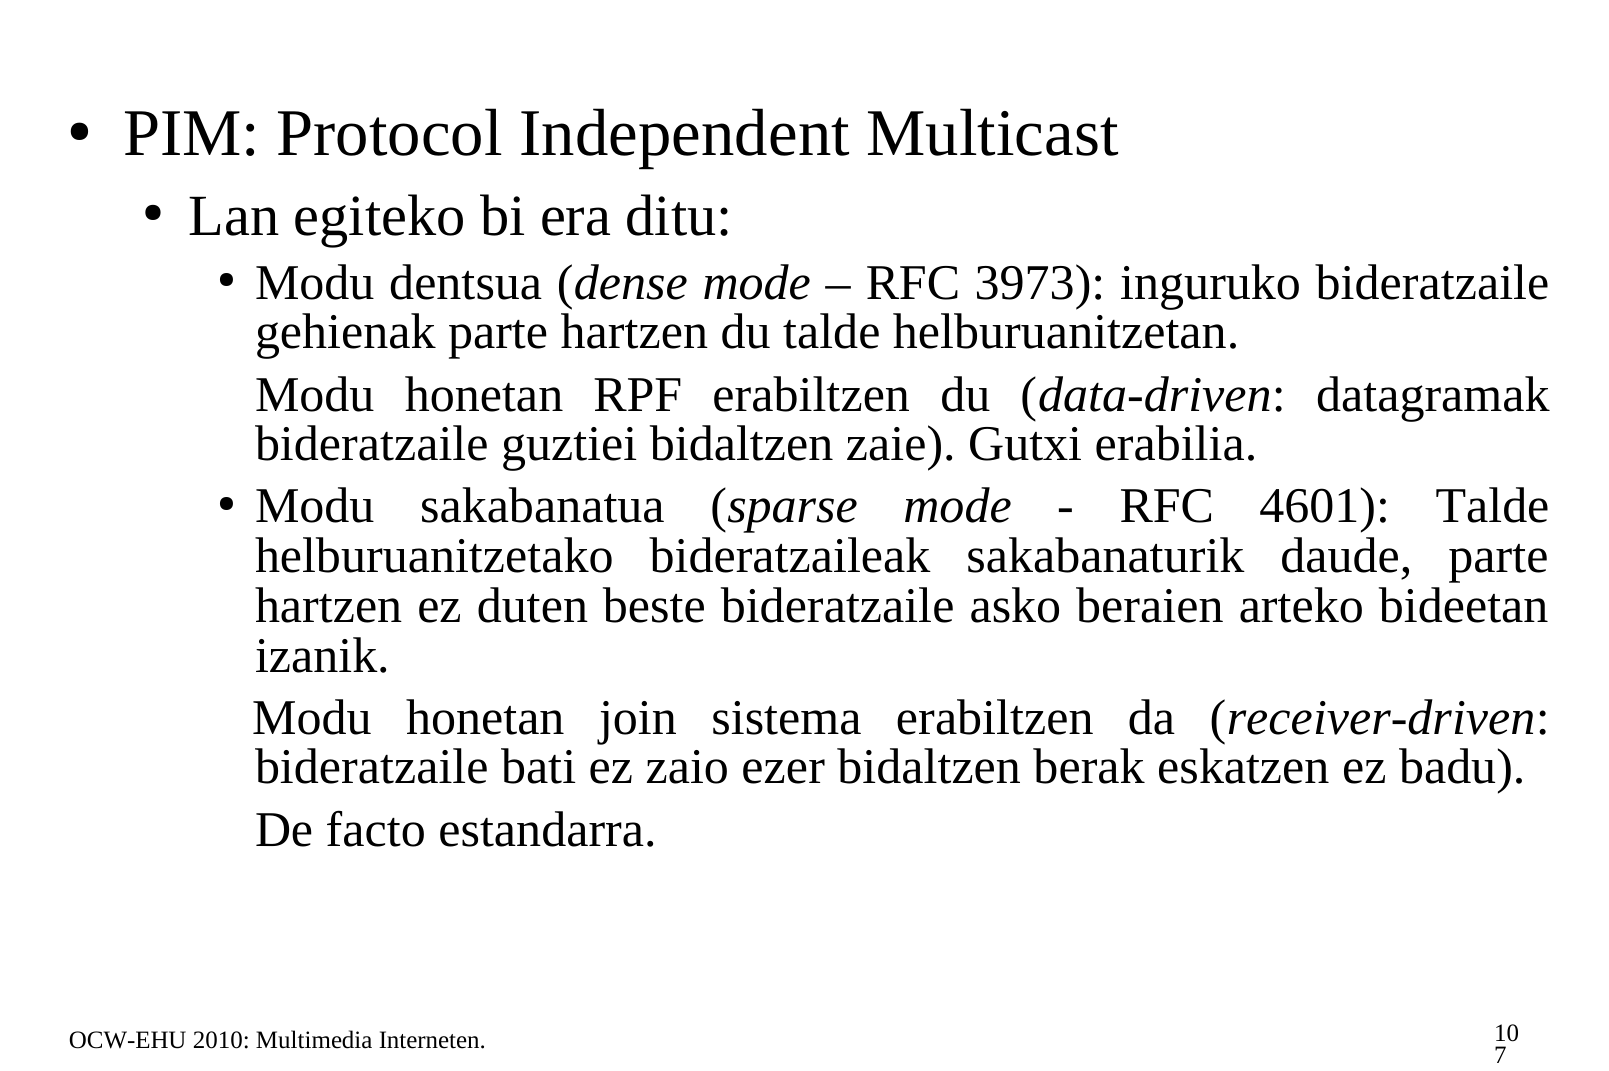

# PIM: Protocol Independent Multicast
Lan egiteko bi era ditu:
Modu dentsua (dense mode – RFC 3973): inguruko bideratzaile gehienak parte hartzen du talde helburuanitzetan.
	Modu honetan RPF erabiltzen du (data-driven: datagramak bideratzaile guztiei bidaltzen zaie). Gutxi erabilia.
Modu sakabanatua (sparse mode - RFC 4601): Talde helburuanitzetako bideratzaileak sakabanaturik daude, parte hartzen ez duten beste bideratzaile asko beraien arteko bideetan izanik.
 Modu honetan join sistema erabiltzen da (receiver-driven: bideratzaile bati ez zaio ezer bidaltzen berak eskatzen ez badu).
 De facto estandarra.
107